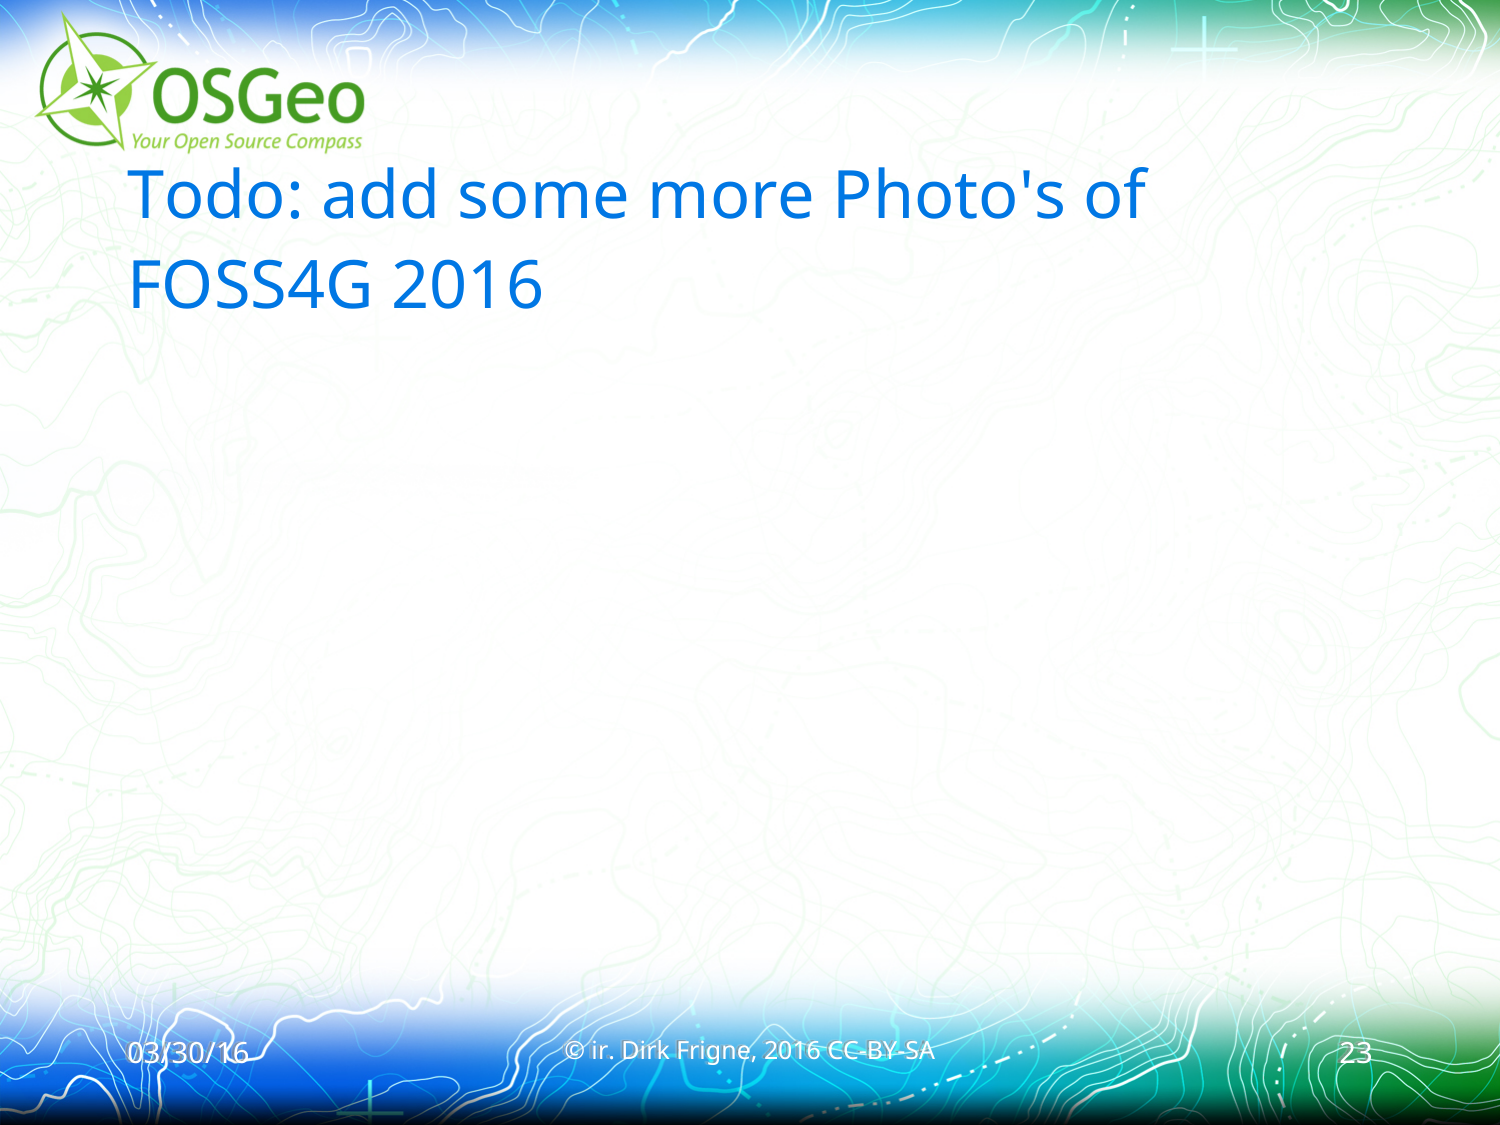

# Todo: add some more Photo's of FOSS4G 2016
03/30/16
© ir. Dirk Frigne, 2016 CC-BY-SA
23